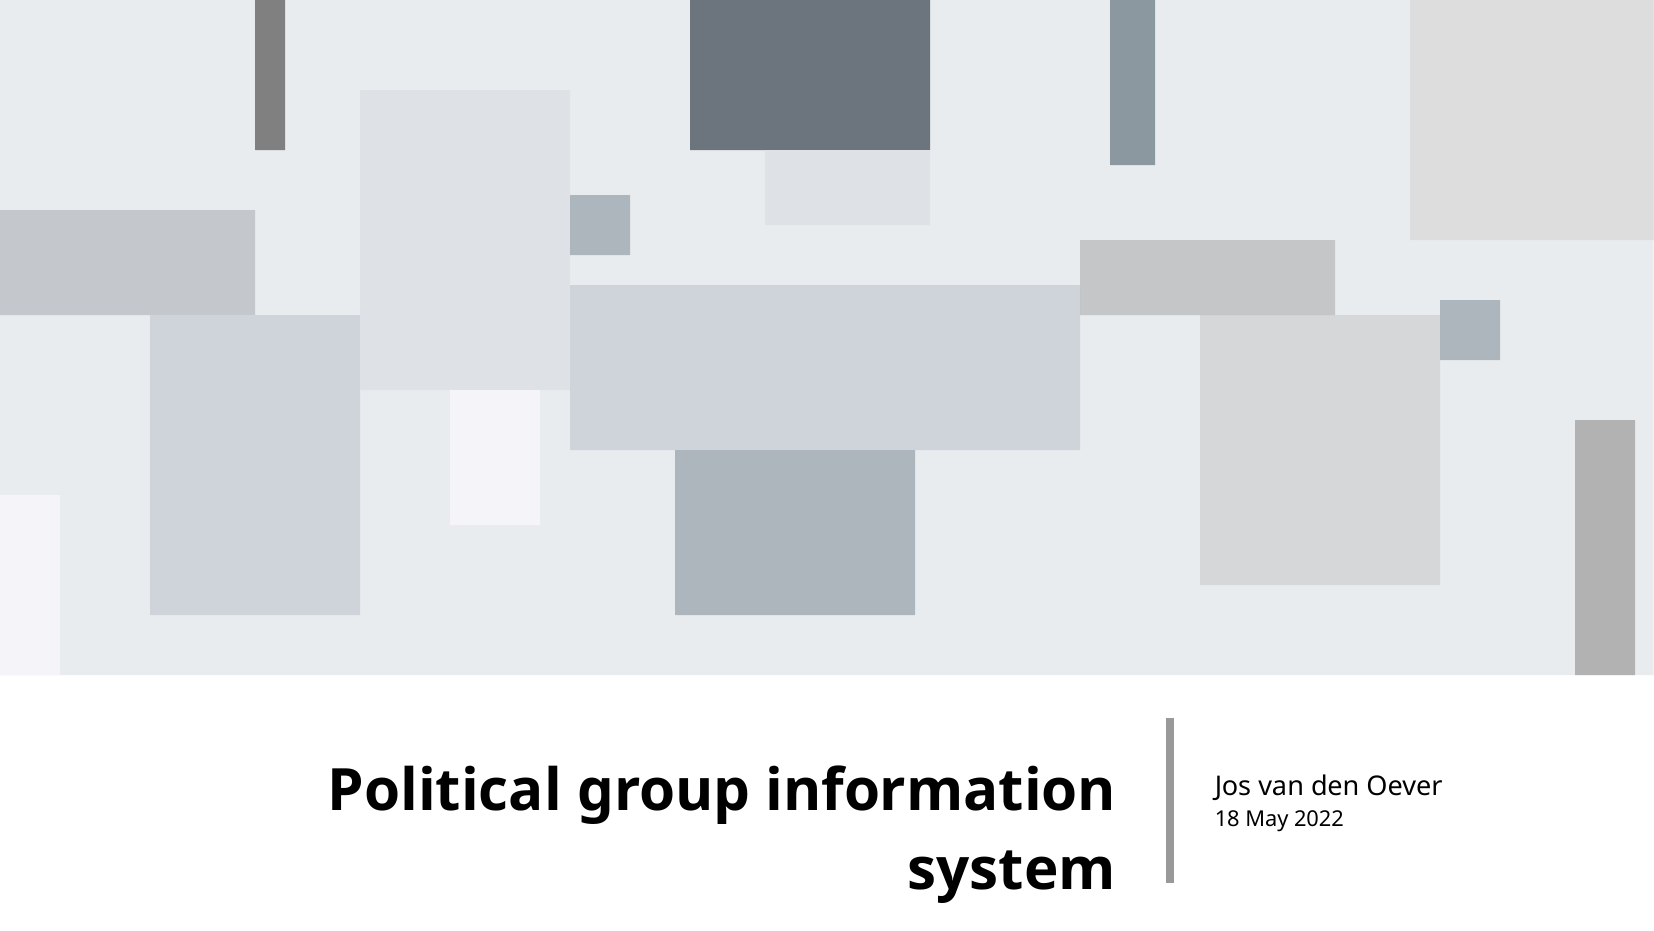

Political group information system
Jos van den Oever
18 May 2022